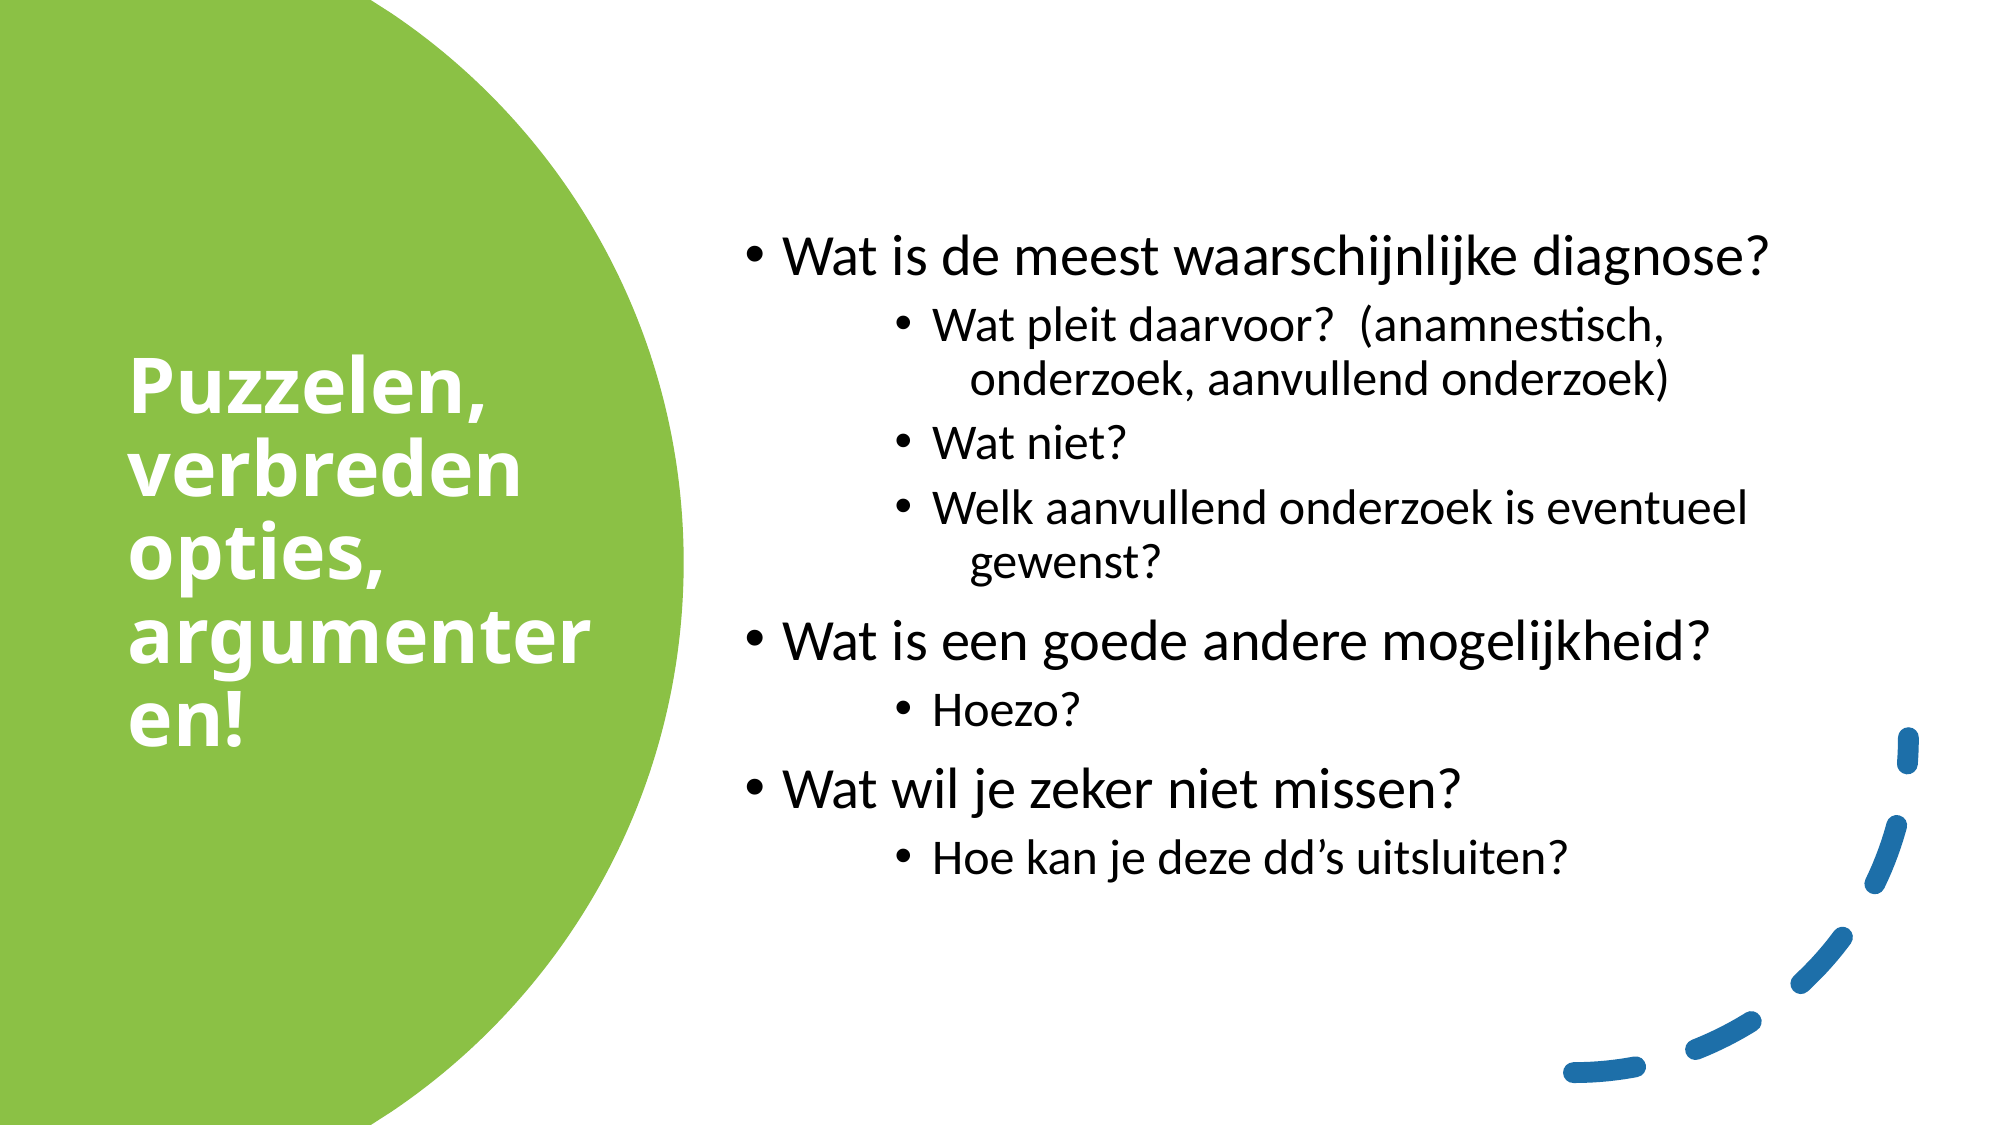

Wat is de meest waarschijnlijke diagnose?
Wat pleit daarvoor? (anamnestisch, onderzoek, aanvullend onderzoek)
Wat niet?
Welk aanvullend onderzoek is eventueel gewenst?
Wat is een goede andere mogelijkheid?
Hoezo?
Wat wil je zeker niet missen?
Hoe kan je deze dd’s uitsluiten?
# Puzzelen, verbreden opties, argumenteren!